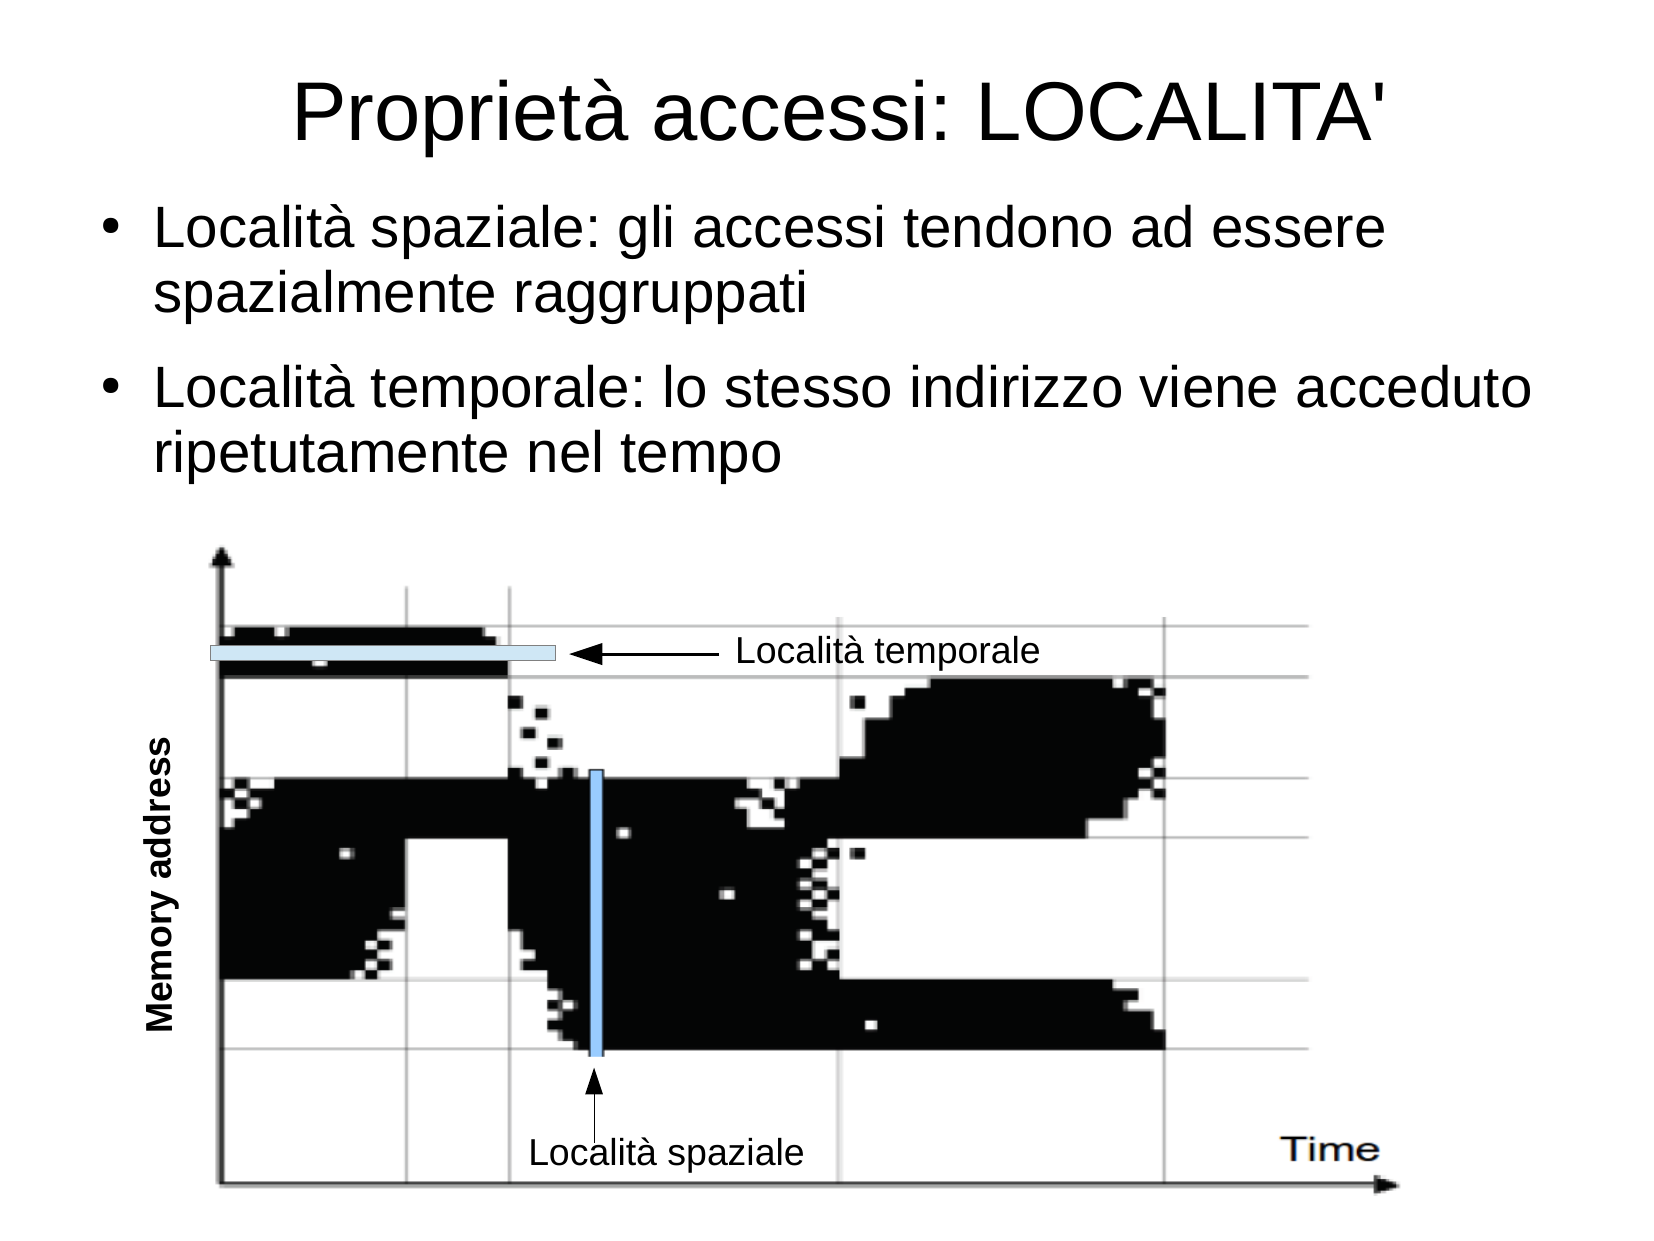

# Proprietà accessi: LOCALITA'
Località spaziale: gli accessi tendono ad essere spazialmente raggruppati
Località temporale: lo stesso indirizzo viene acceduto ripetutamente nel tempo
Località temporale
Memory address
Località spaziale